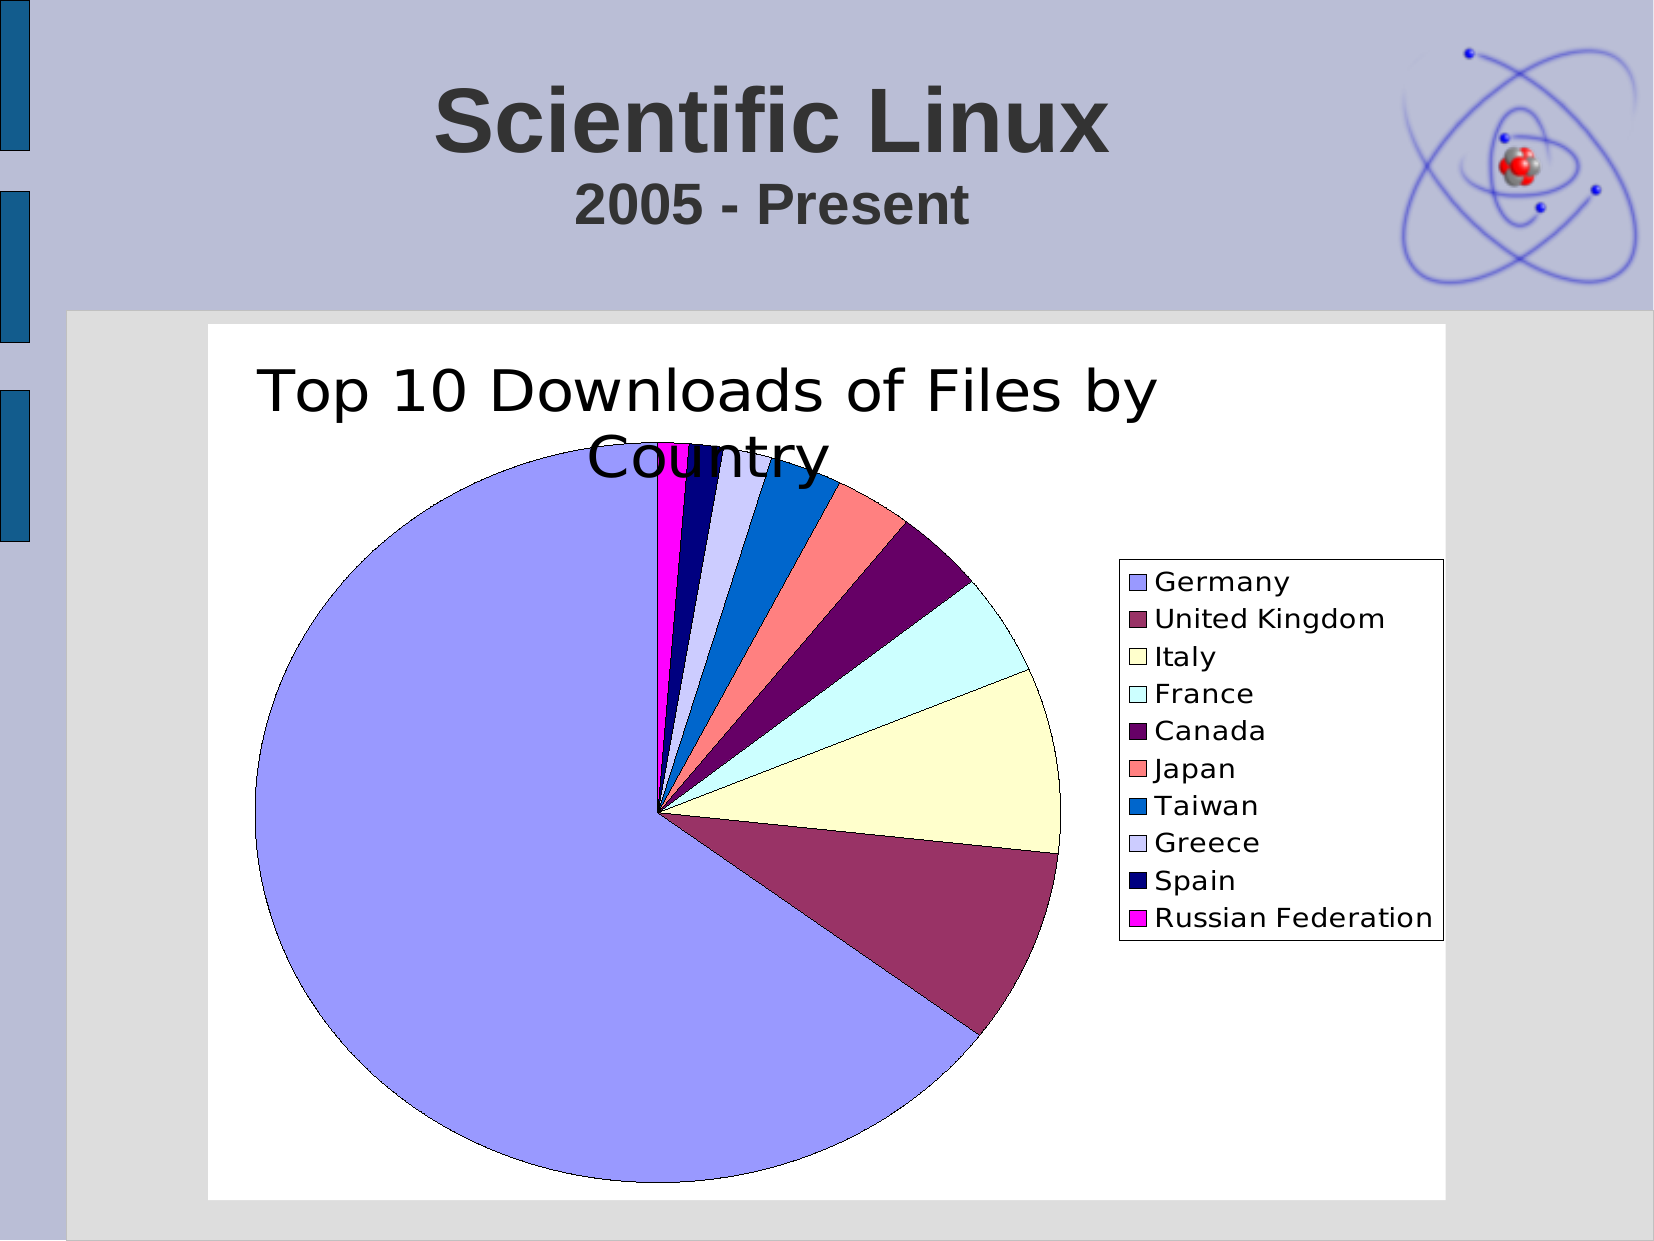

# Scientific Linux 2005 - Present
### Chart: Top 10 Downloads of Files by Country
| Category | Column AW |
|---|---|
| Germany | 545120.0 |
| United Kingdom | 71525.0 |
| Italy | 68325.0 |
| France | 37314.0 |
| Canada | 30703.0 |
| Japan | 26381.0 |
| Taiwan | 24378.0 |
| Greece | 16439.0 |
| Spain | 11515.0 |
| Russian Federation | 10433.0 |